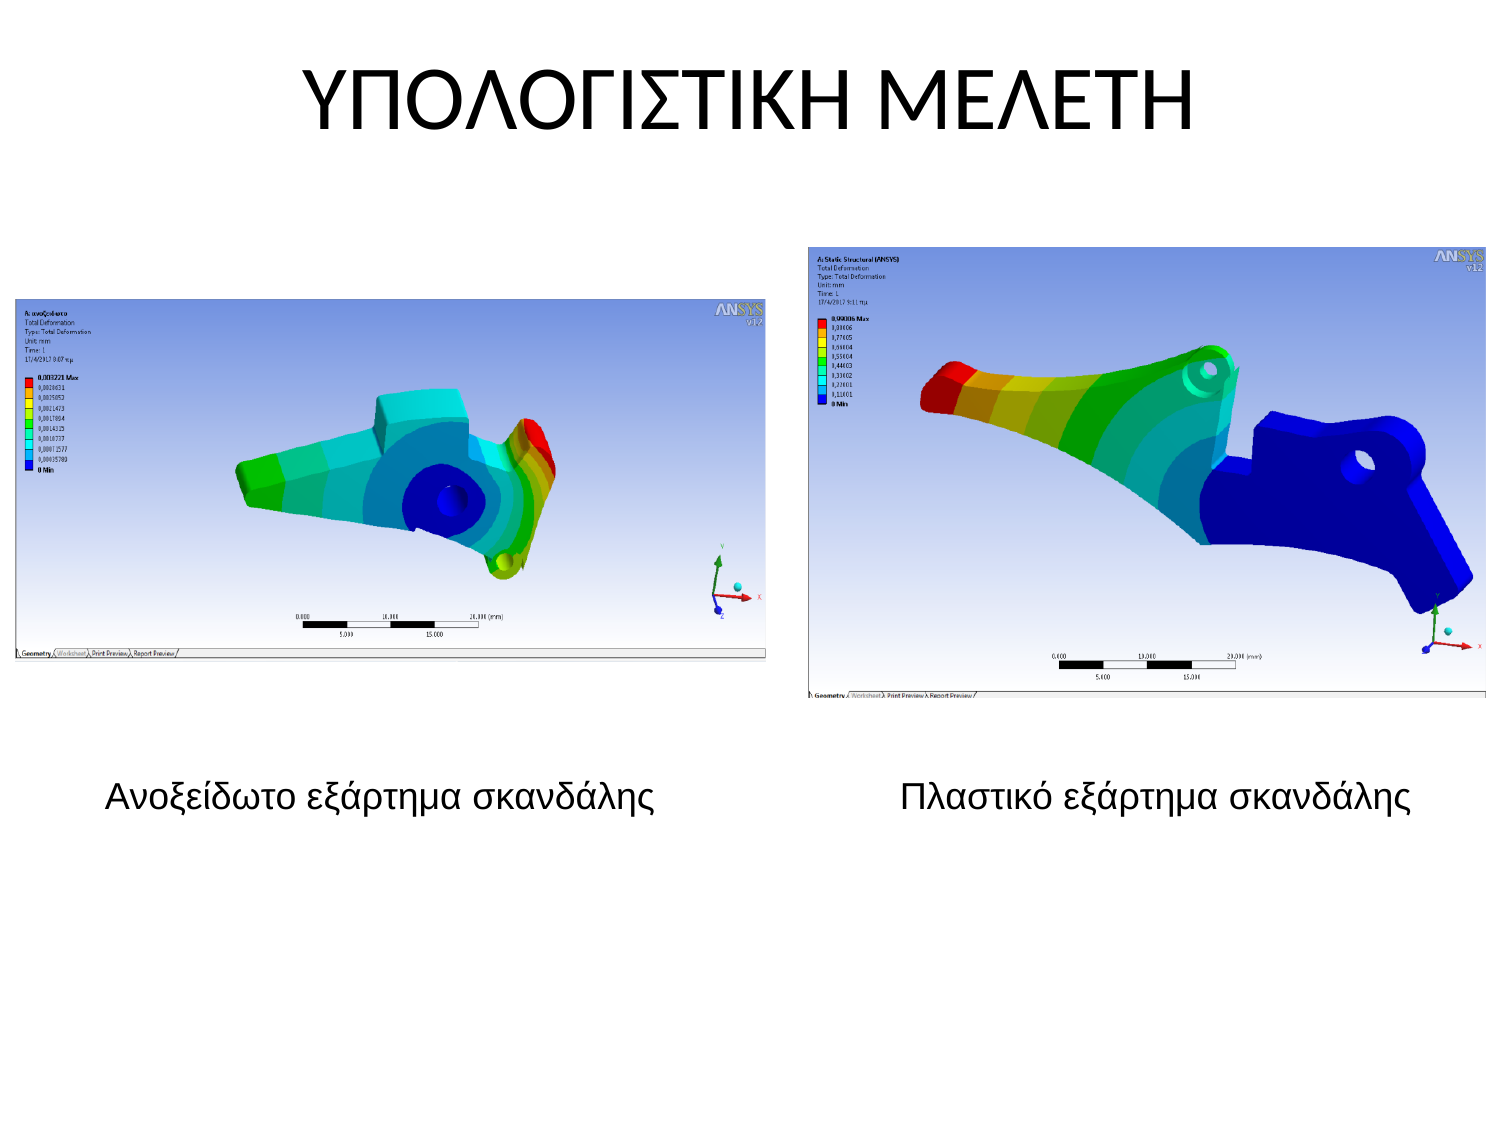

# ΥΠΟΛΟΓΙΣΤΙΚΗ ΜΕΛΕΤΗ
Ανοξείδωτο εξάρτημα σκανδάλης
Πλαστικό εξάρτημα σκανδάλης